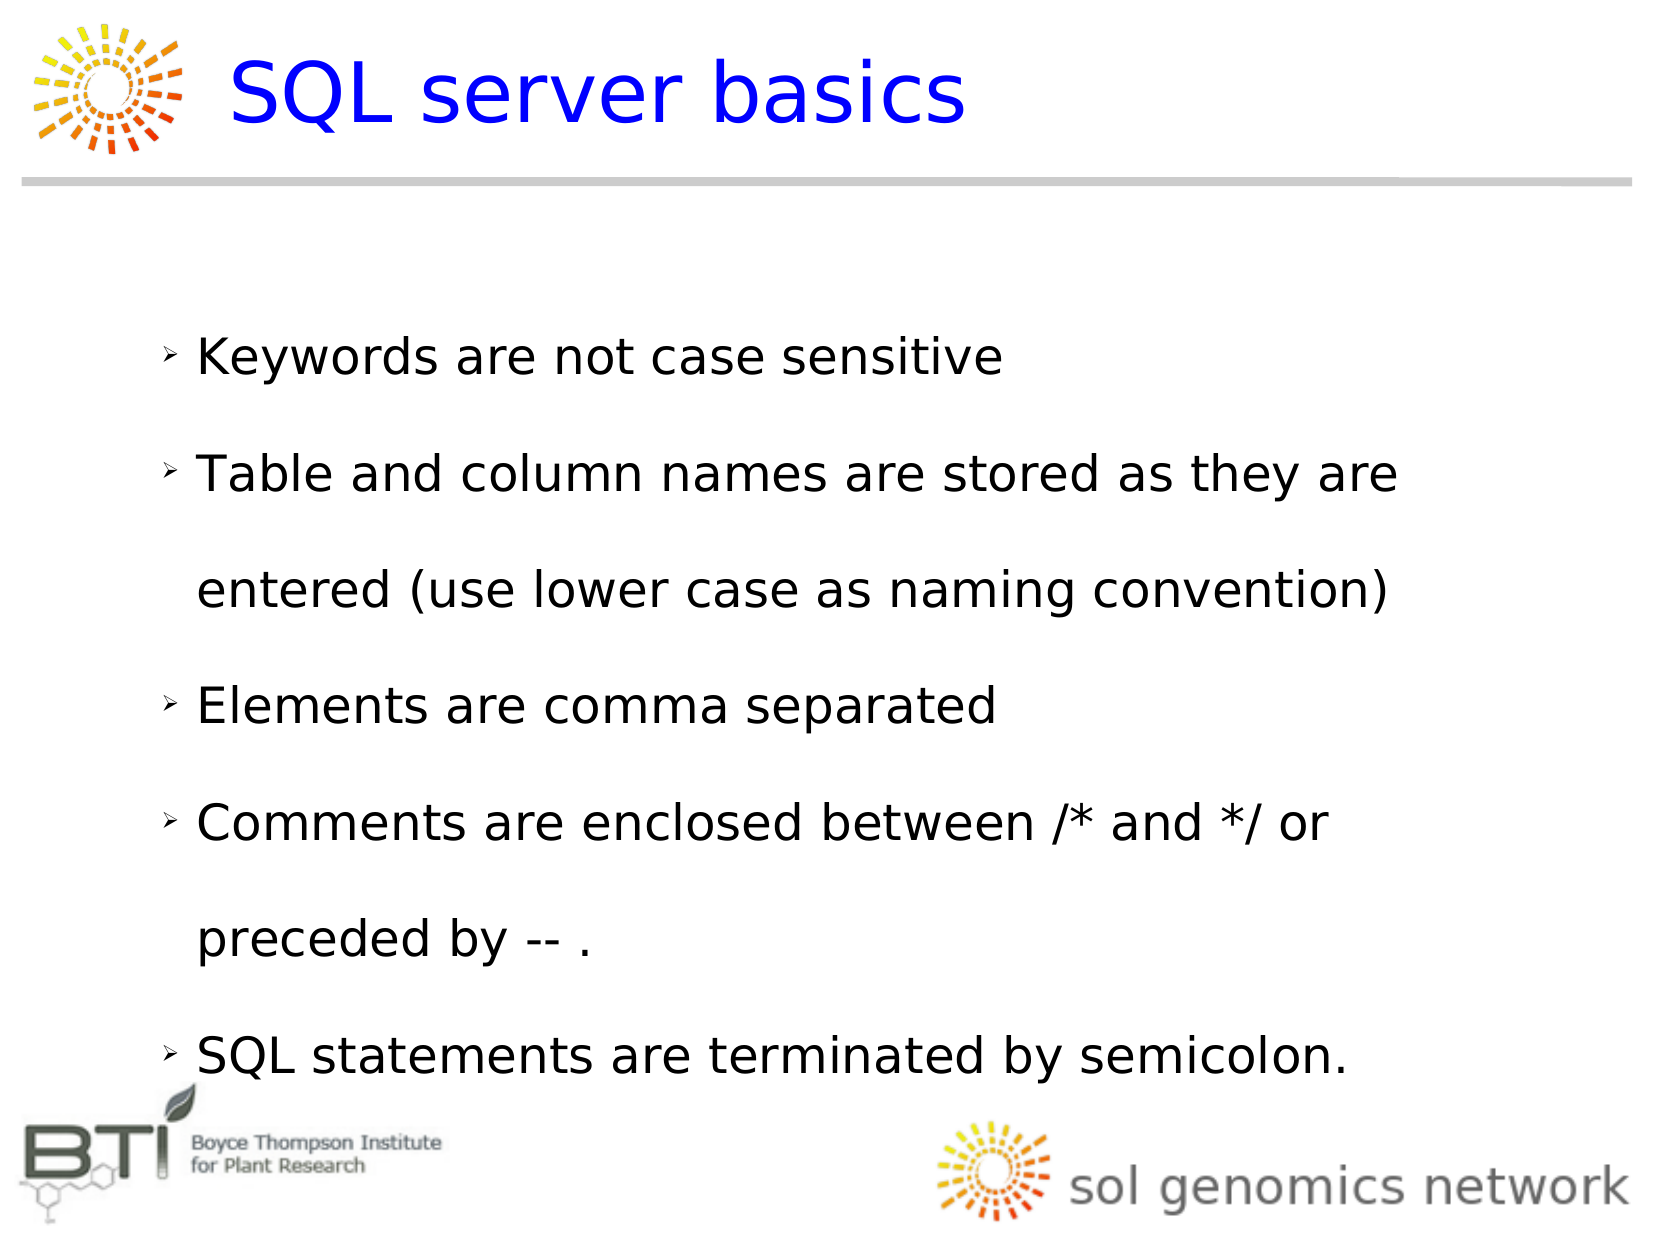

SQL server basics
Keywords are not case sensitive
Table and column names are stored as they are entered (use lower case as naming convention)
Elements are comma separated
Comments are enclosed between /* and */ or preceded by -- .
SQL statements are terminated by semicolon.